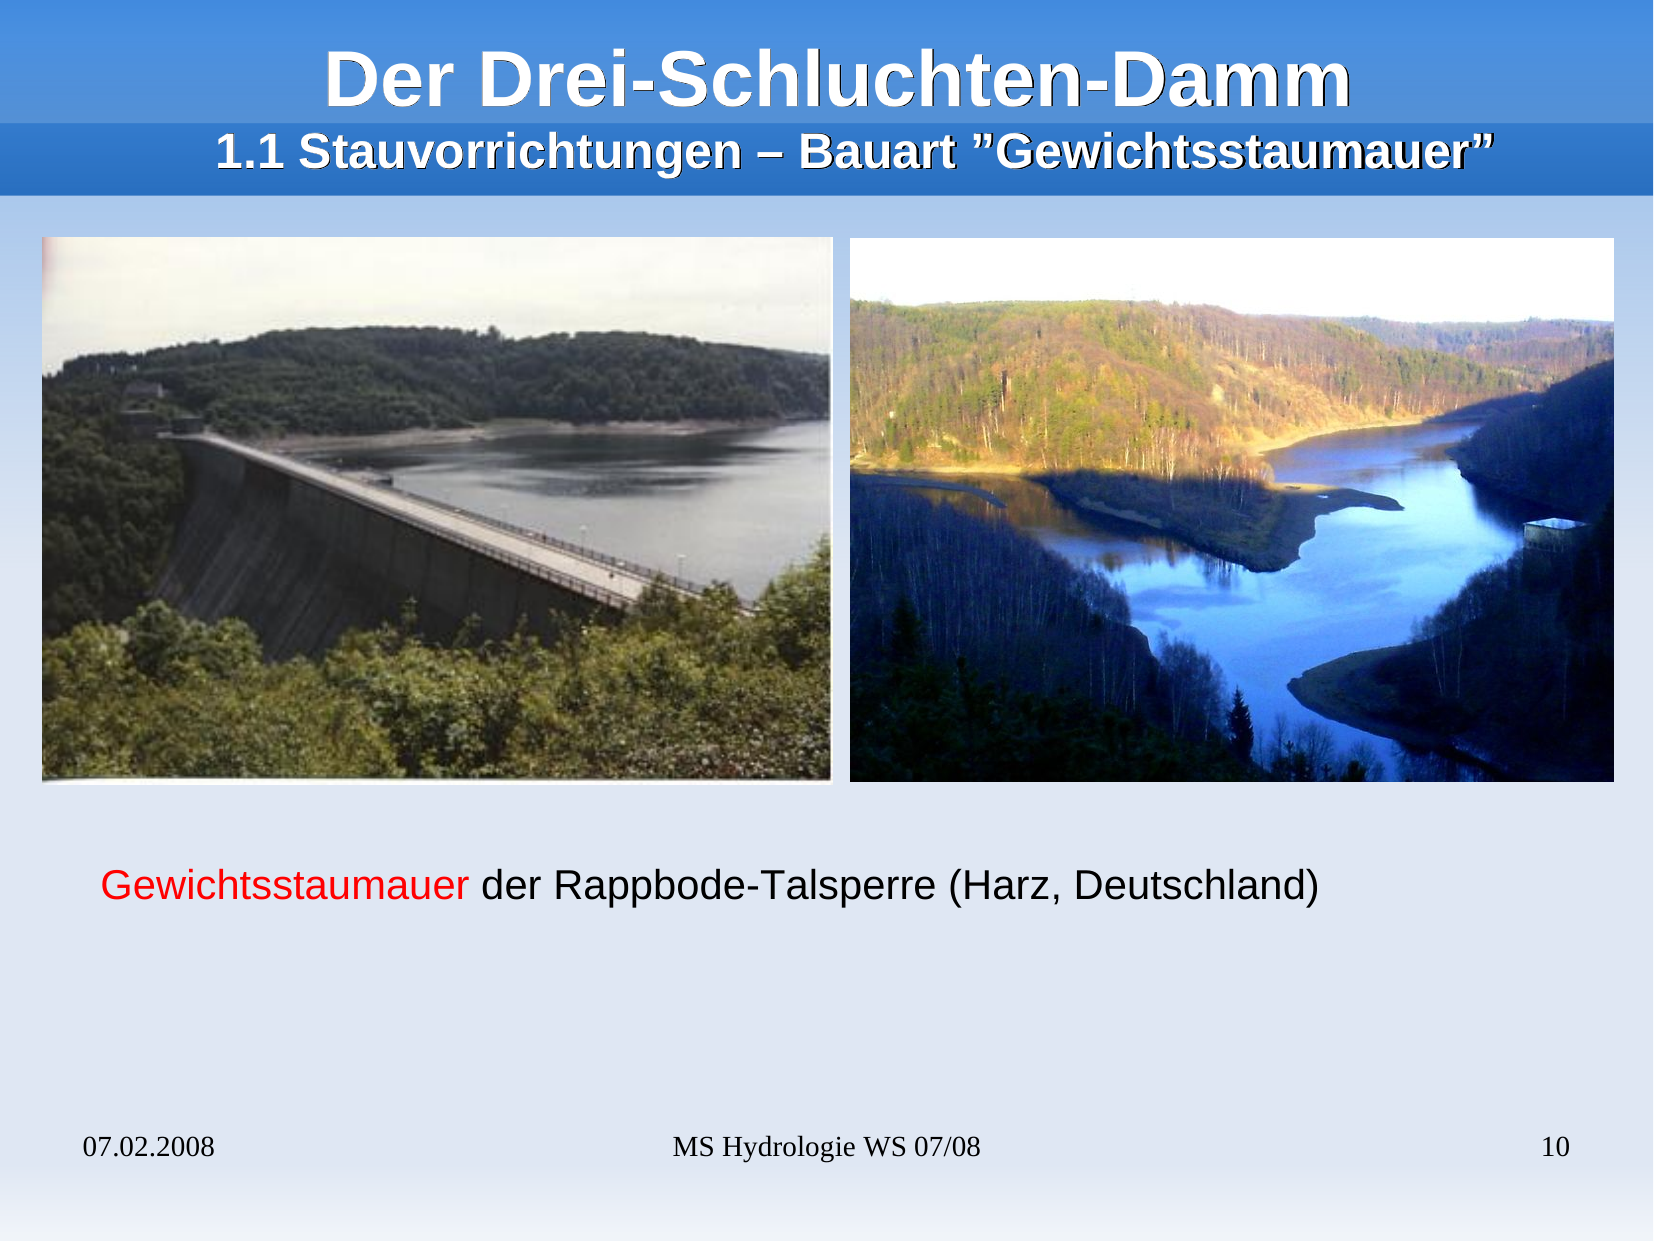

# Der Drei-Schluchten-Damm 1.1 Stauvorrichtungen – Bauart ”Gewichtsstaumauer”
Gewichtsstaumauer der Rappbode-Talsperre (Harz, Deutschland)
07.02.2008
MS Hydrologie WS 07/08
10